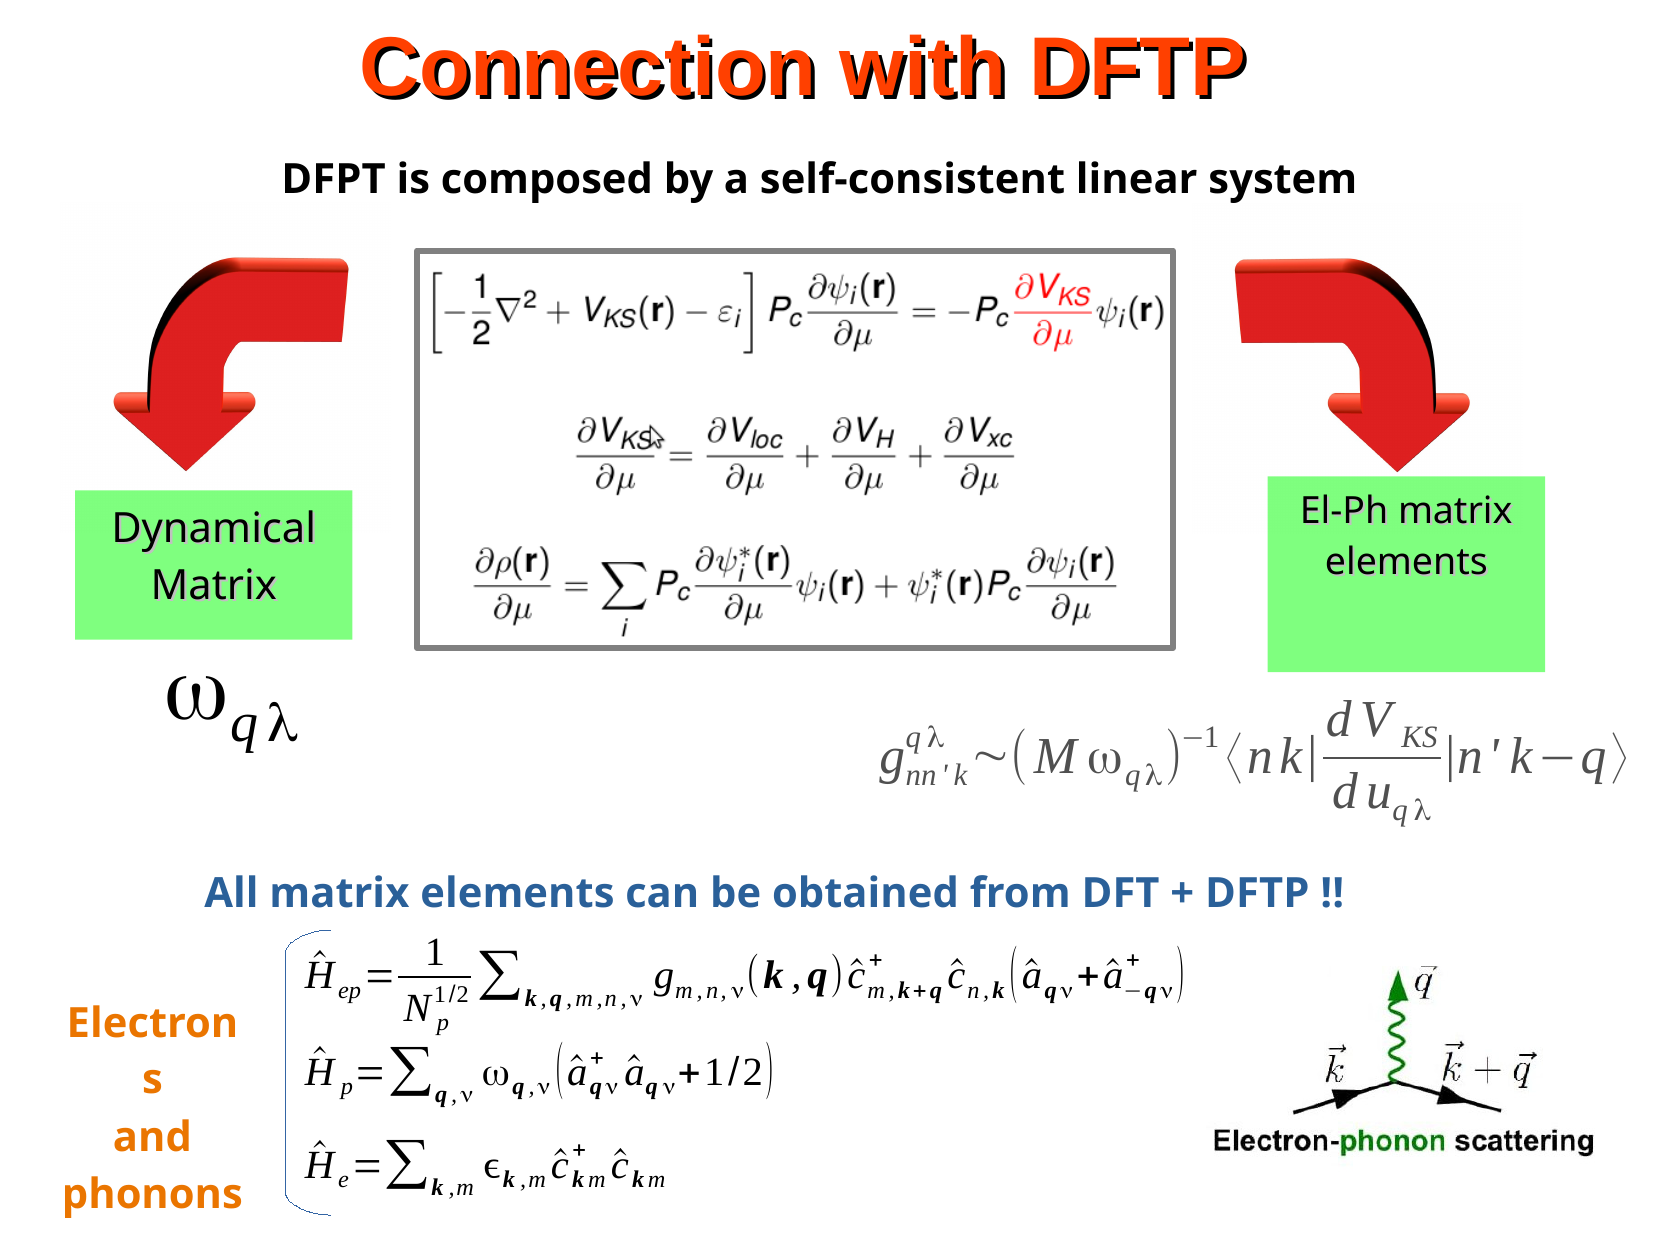

Connection with DFTP
DFPT is composed by a self-consistent linear system
El-Ph matrix elements
Dynamical Matrix
All matrix elements can be obtained from DFT + DFTP !!
Electrons
and
phonons